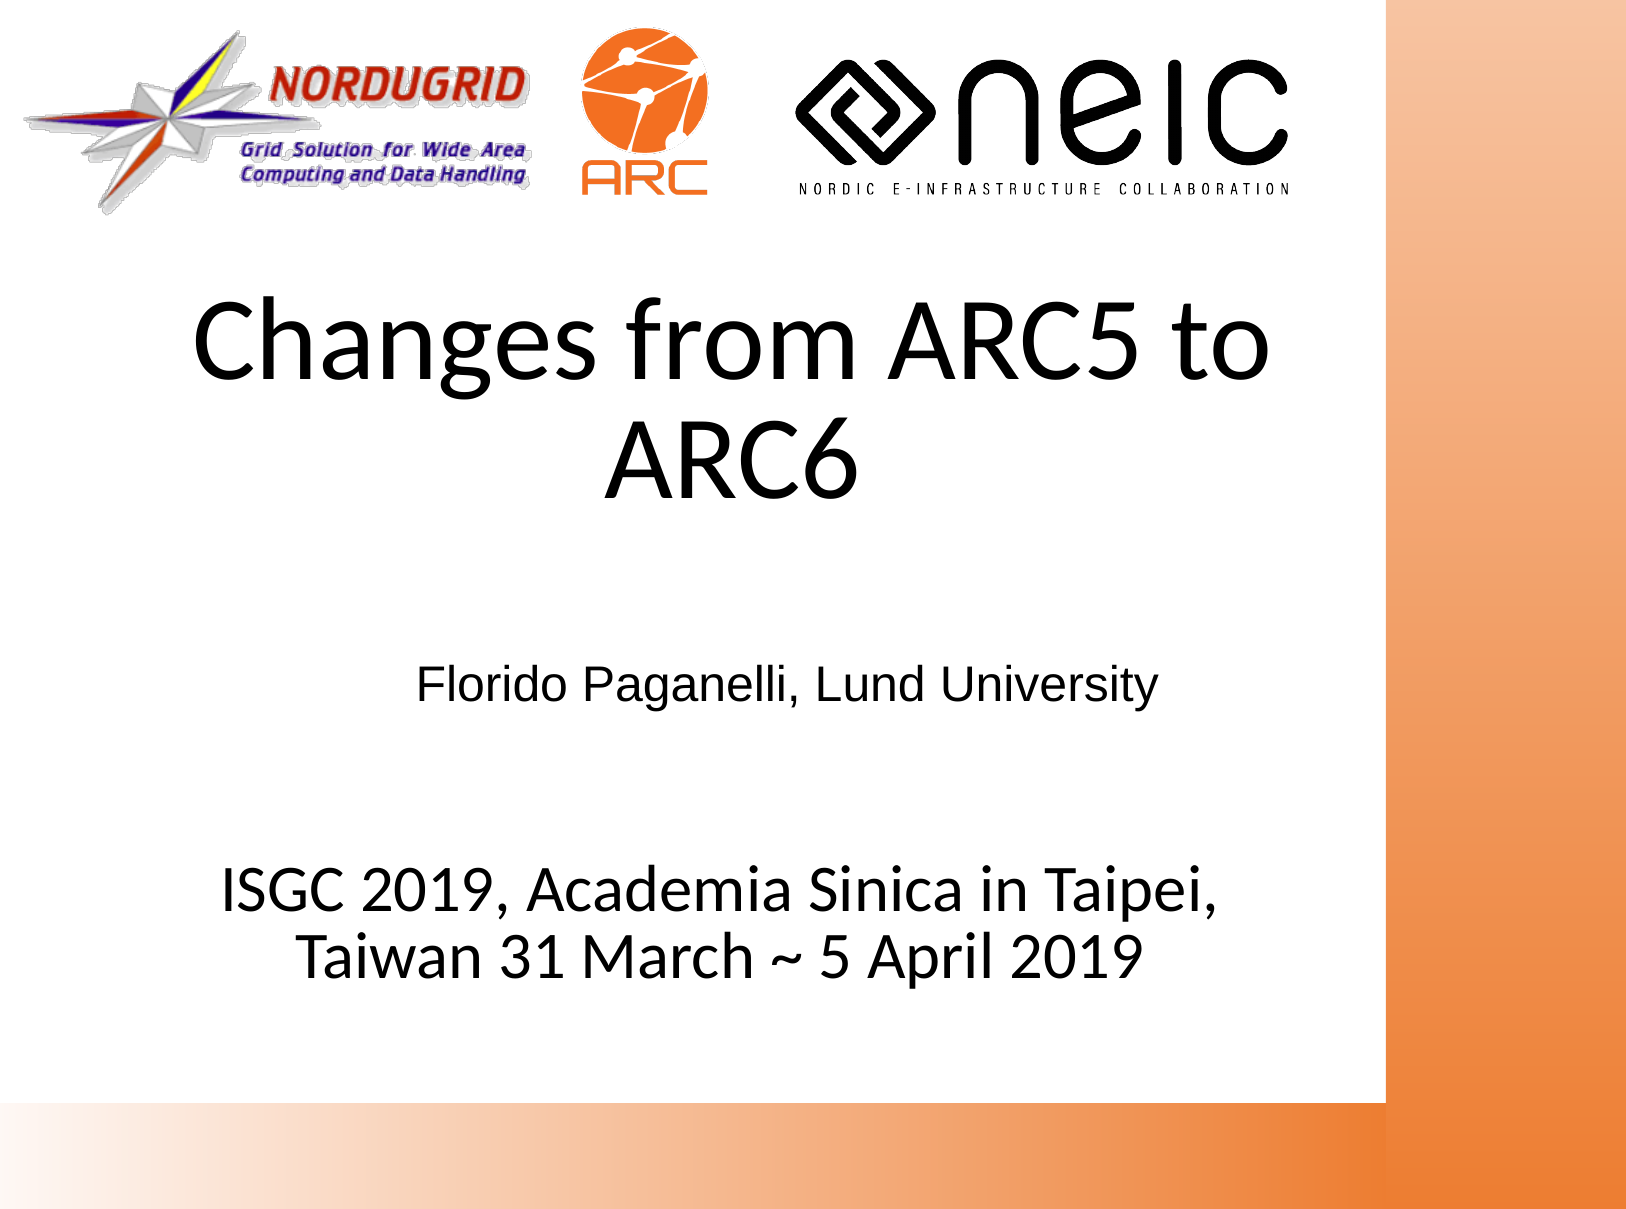

# Changes from ARC5 to ARC6
Florido Paganelli, Lund University
ISGC 2019, Academia Sinica in Taipei, Taiwan 31 March ~ 5 April 2019